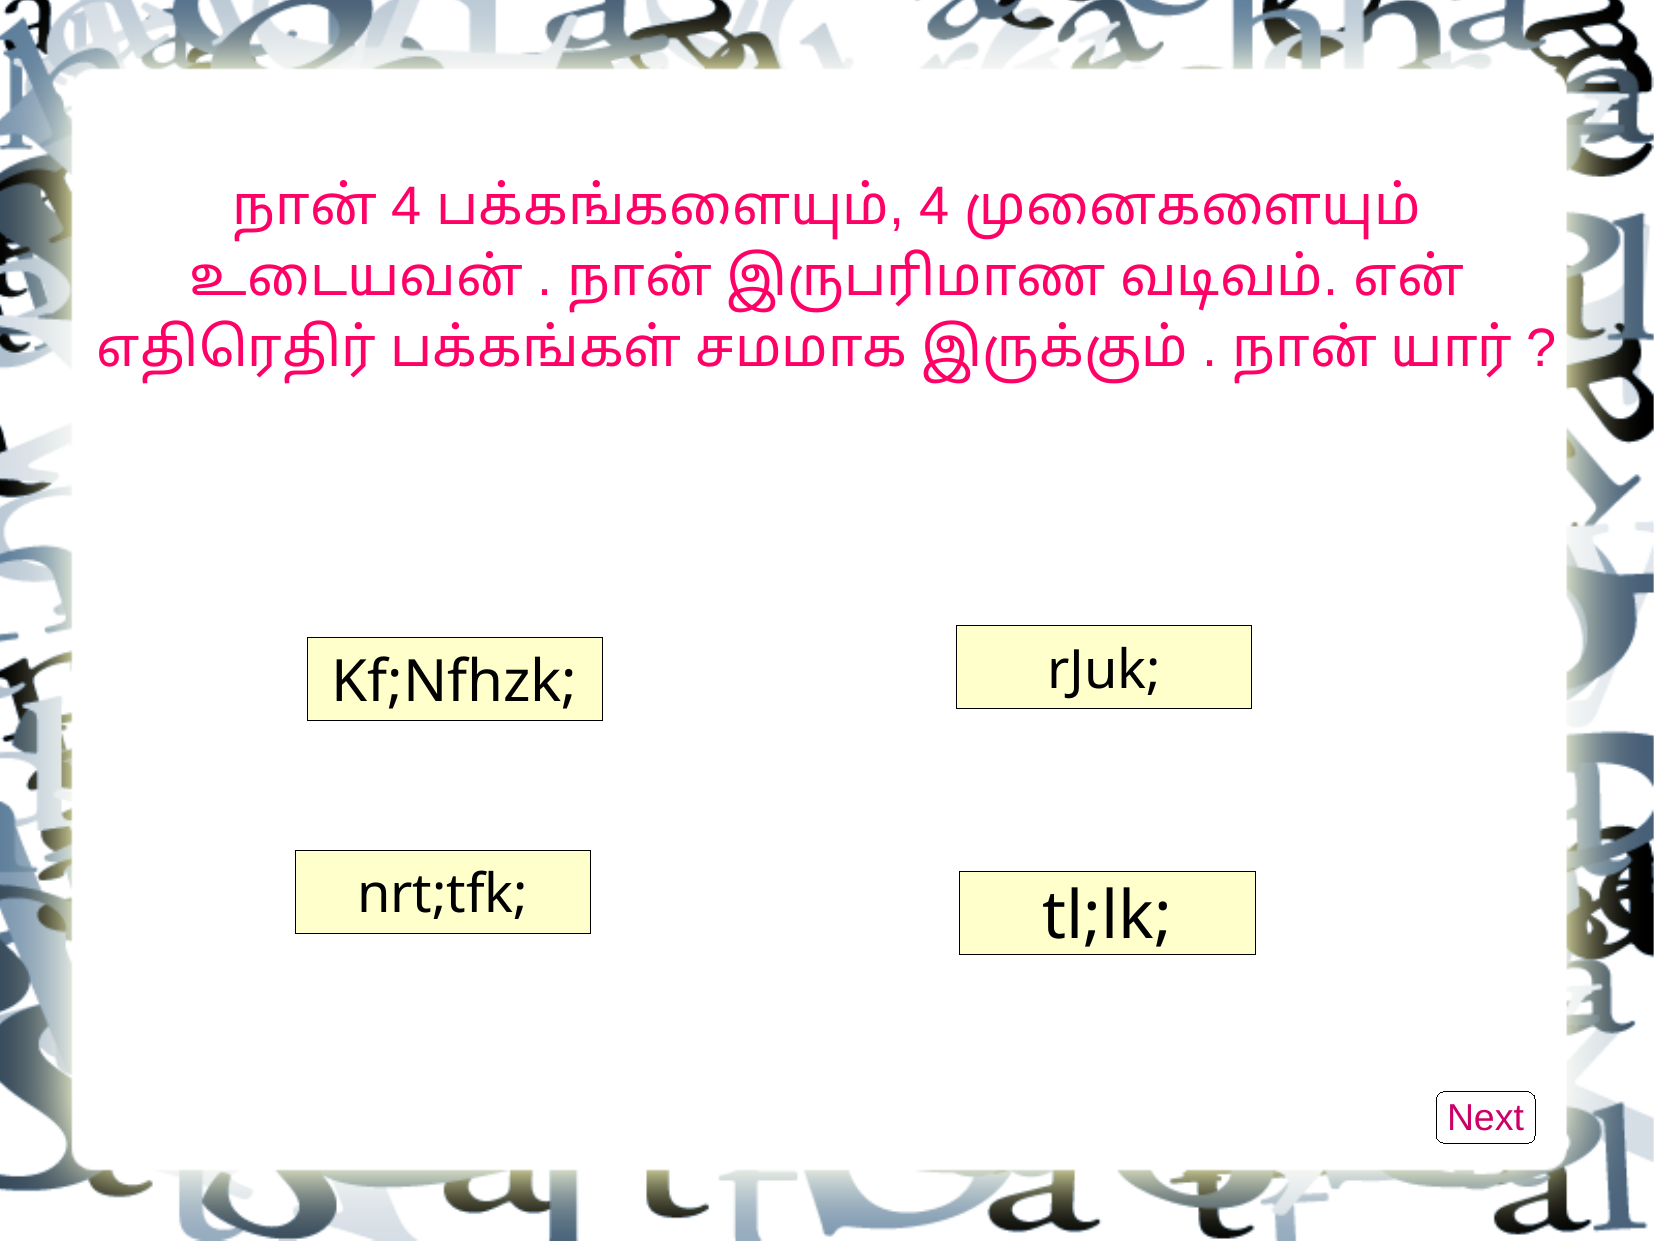

# நான் 4 பக்கங்களையும், 4 முனைகளையும் உடையவன் . நான் இருபரிமாண வடிவம். என் எதிரெதிர் பக்கங்கள் சமமாக இருக்கும் . நான் யார் ?
rJuk;
Kf;Nfhzk;
nrt;tfk;
tl;lk;
Next